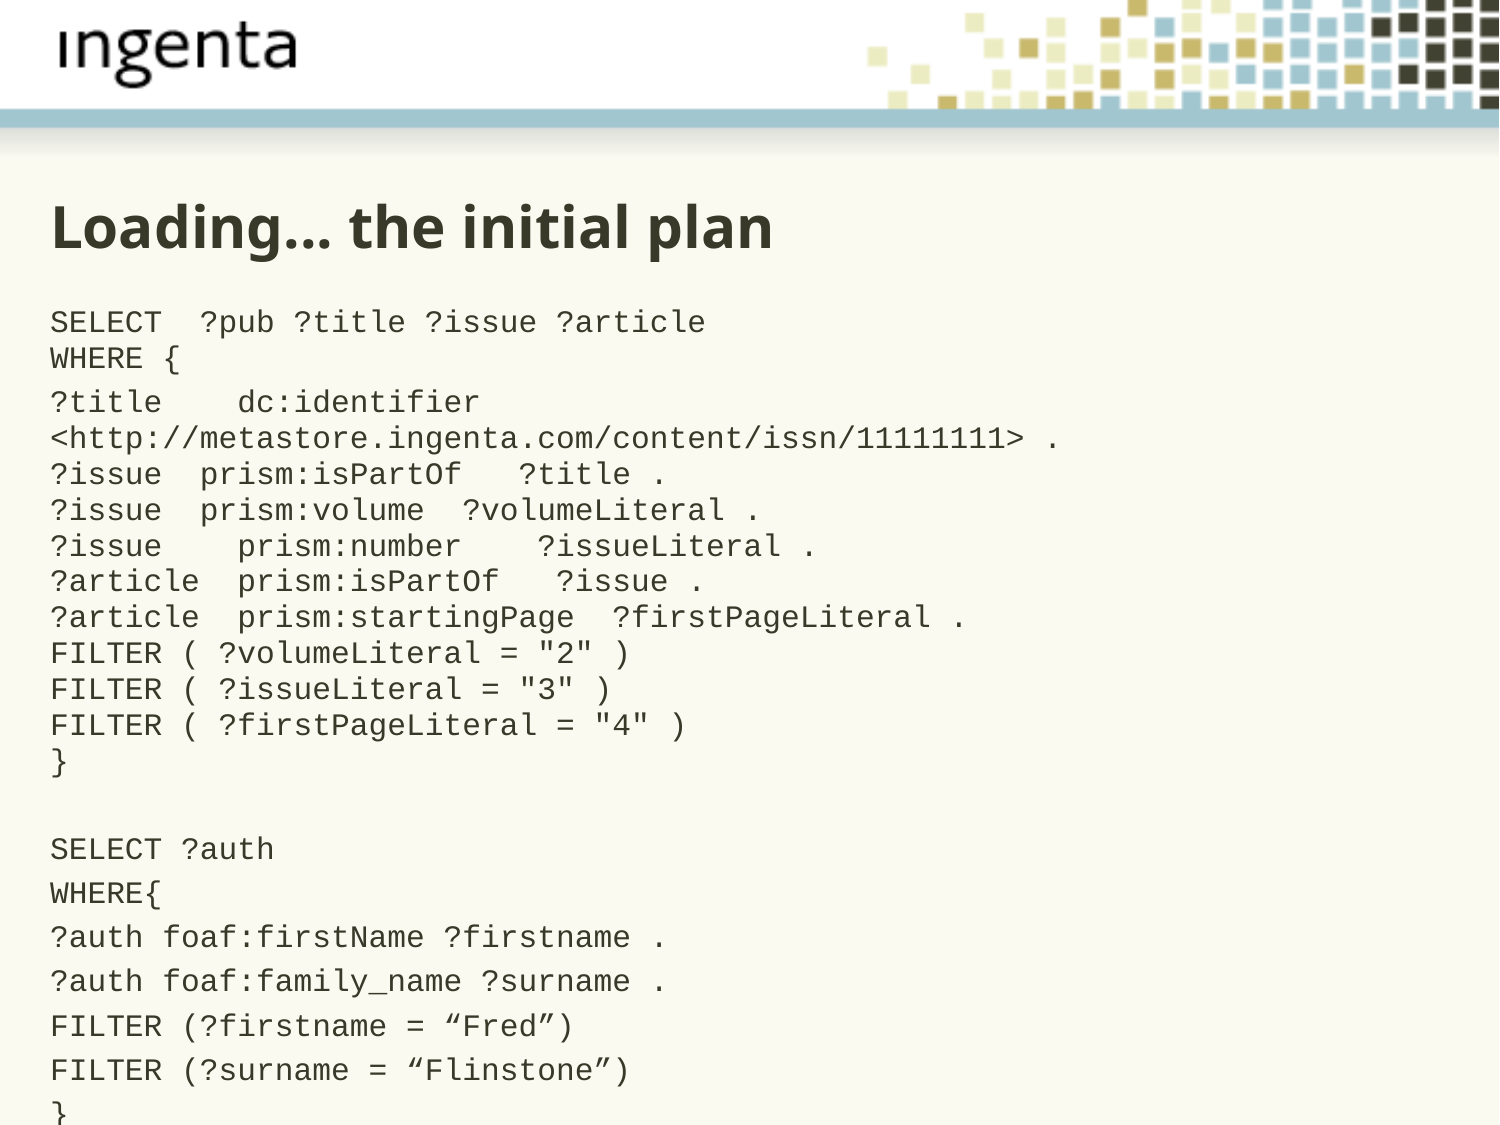

# Loading... the initial plan
SELECT ?pub ?title ?issue ?article
WHERE {
?title dc:identifier <http://metastore.ingenta.com/content/issn/11111111> .
?issue prism:isPartOf ?title .
?issue prism:volume ?volumeLiteral .
?issue prism:number ?issueLiteral .
?article prism:isPartOf ?issue .
?article prism:startingPage ?firstPageLiteral .
FILTER ( ?volumeLiteral = "2" )
FILTER ( ?issueLiteral = "3" )
FILTER ( ?firstPageLiteral = "4" )
}
SELECT ?auth
WHERE{
?auth foaf:firstName ?firstname .
?auth foaf:family_name ?surname .
FILTER (?firstname = “Fred”)
FILTER (?surname = “Flinstone”)
}